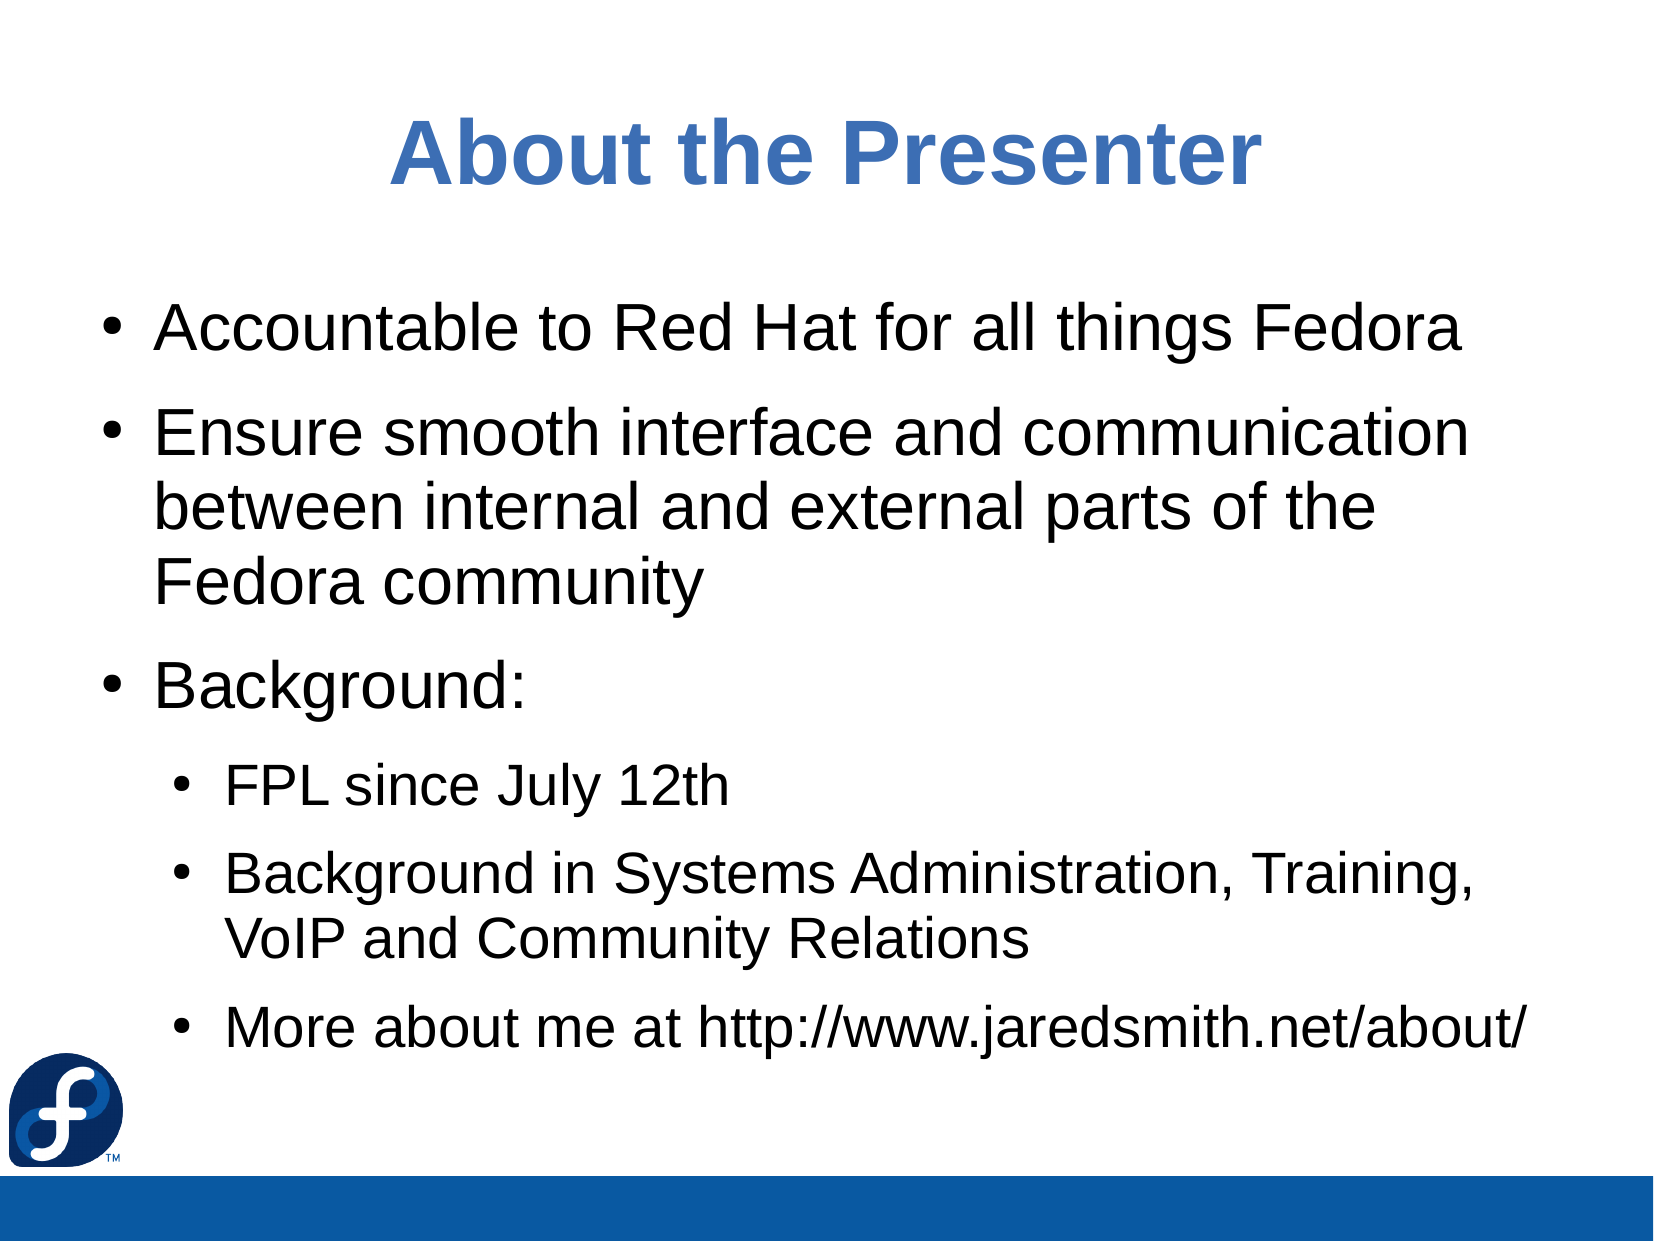

# About the Presenter
Accountable to Red Hat for all things Fedora
Ensure smooth interface and communication between internal and external parts of the Fedora community
Background:
FPL since July 12th
Background in Systems Administration, Training, VoIP and Community Relations
More about me at http://www.jaredsmith.net/about/